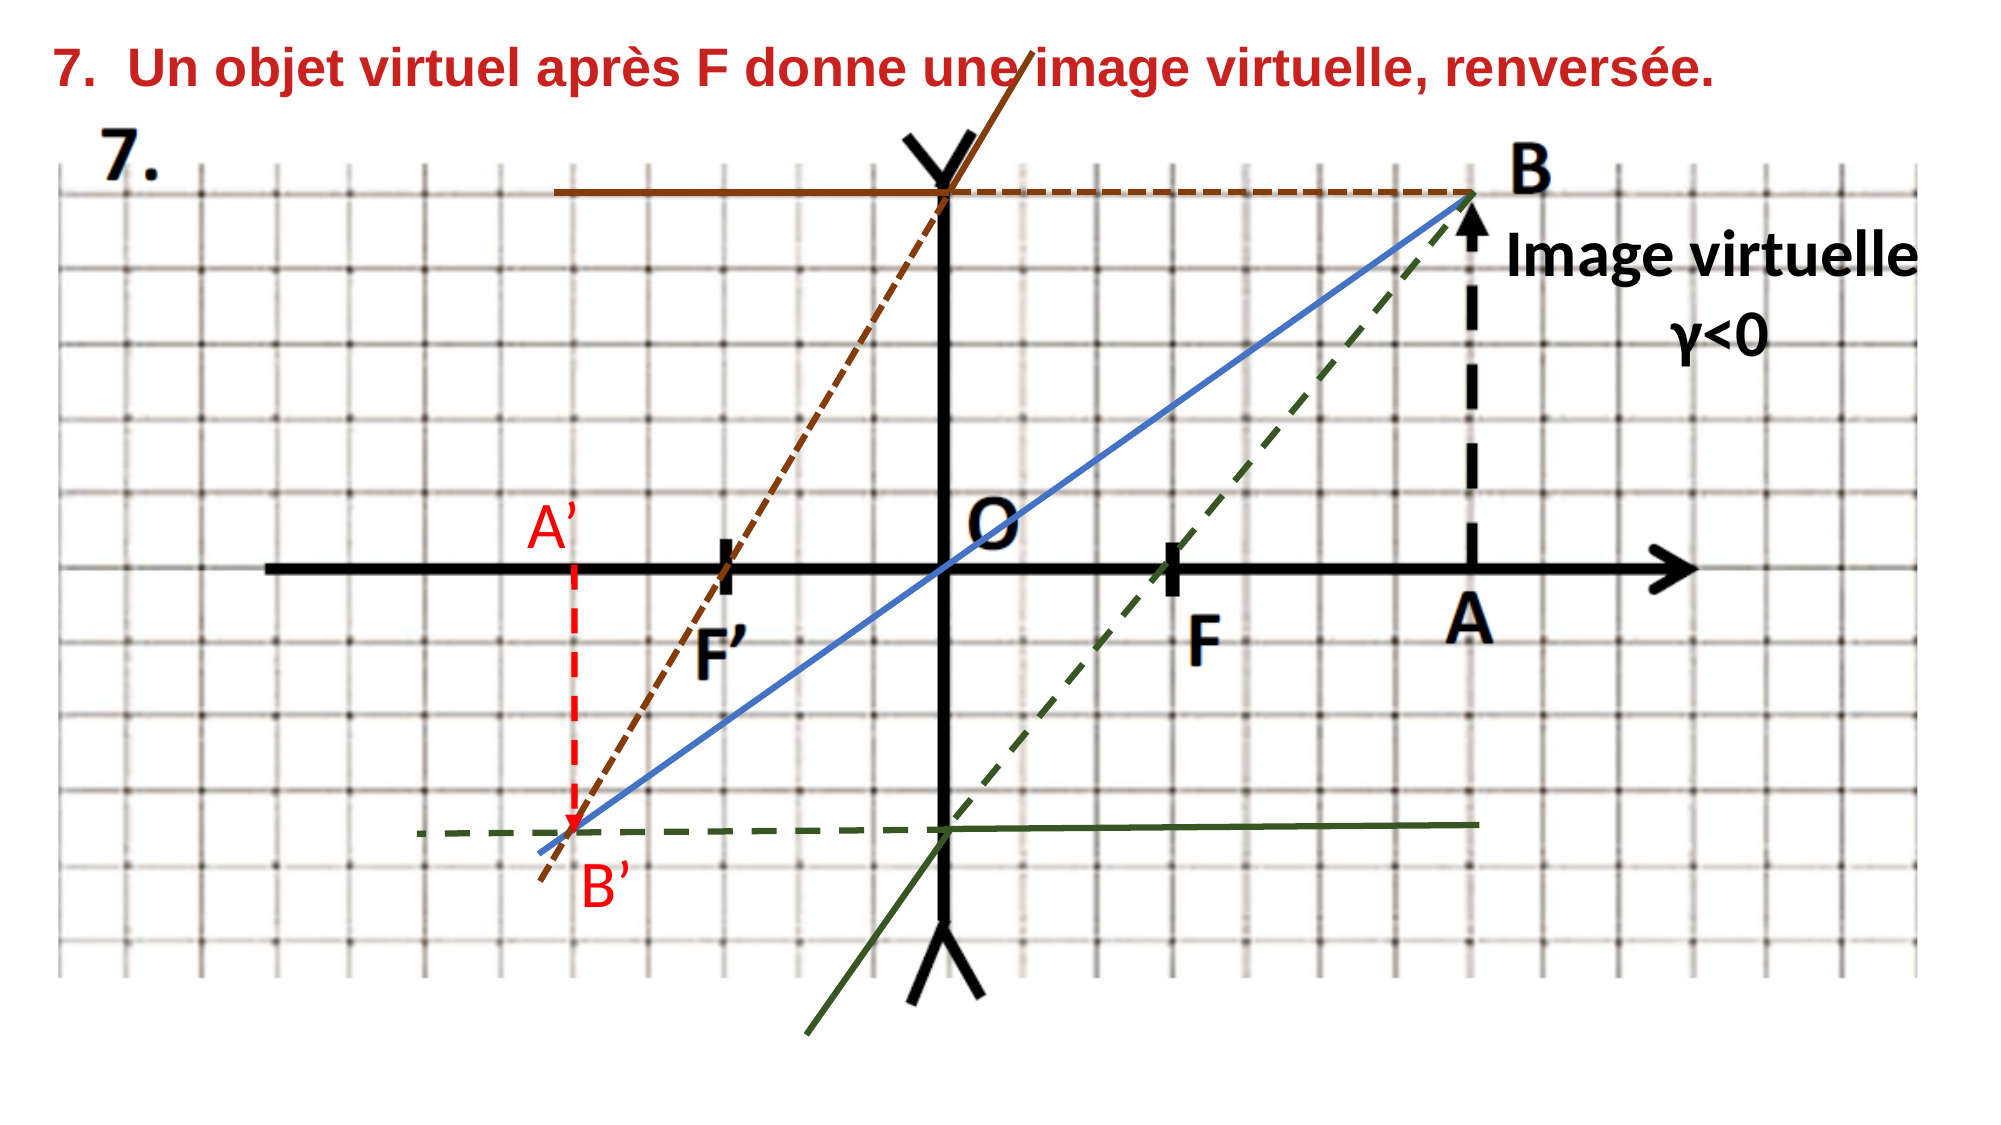

7. Un objet virtuel après F donne une image virtuelle, renversée.
Image virtuelle
γ<0
A’
B’